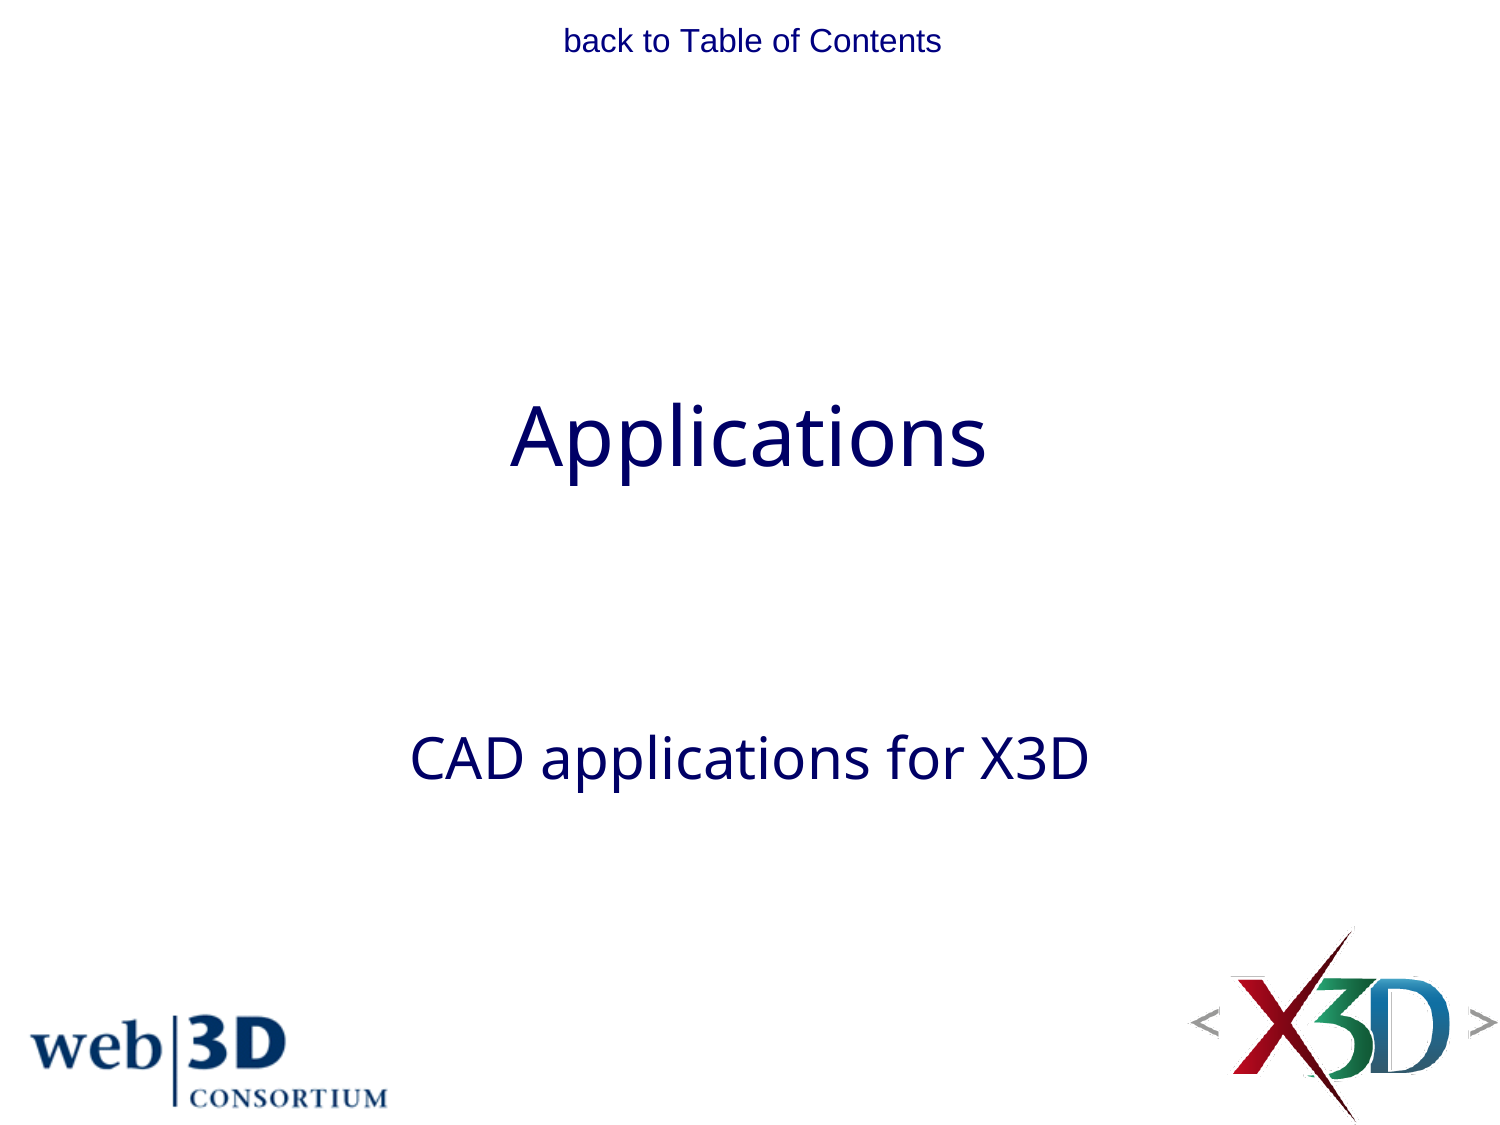

back to Table of Contents
# Applications CAD applications for X3D